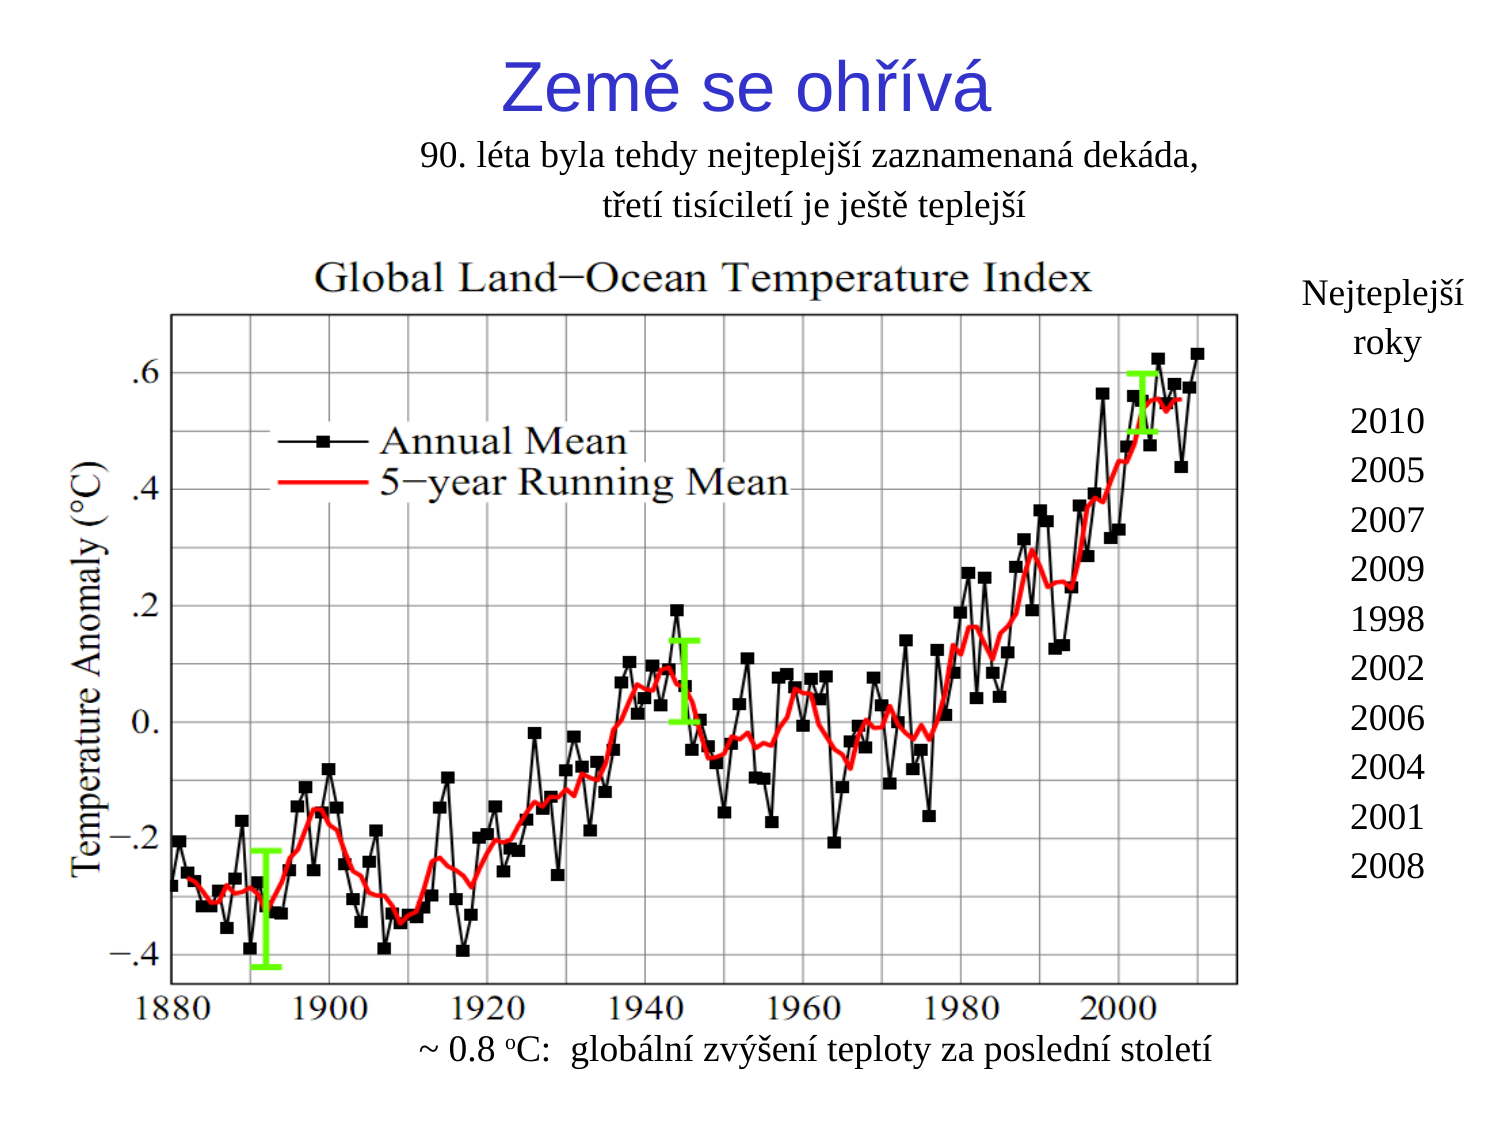

Země se ohřívá
90. léta byla tehdy nejteplejší zaznamenaná dekáda,
třetí tisíciletí je ještě teplejší
Nejteplejší
roky
2010
2005
2007
2009 1998 2002 2006 2004 2001
2008
~ 0.8 oC: globální zvýšení teploty za poslední století